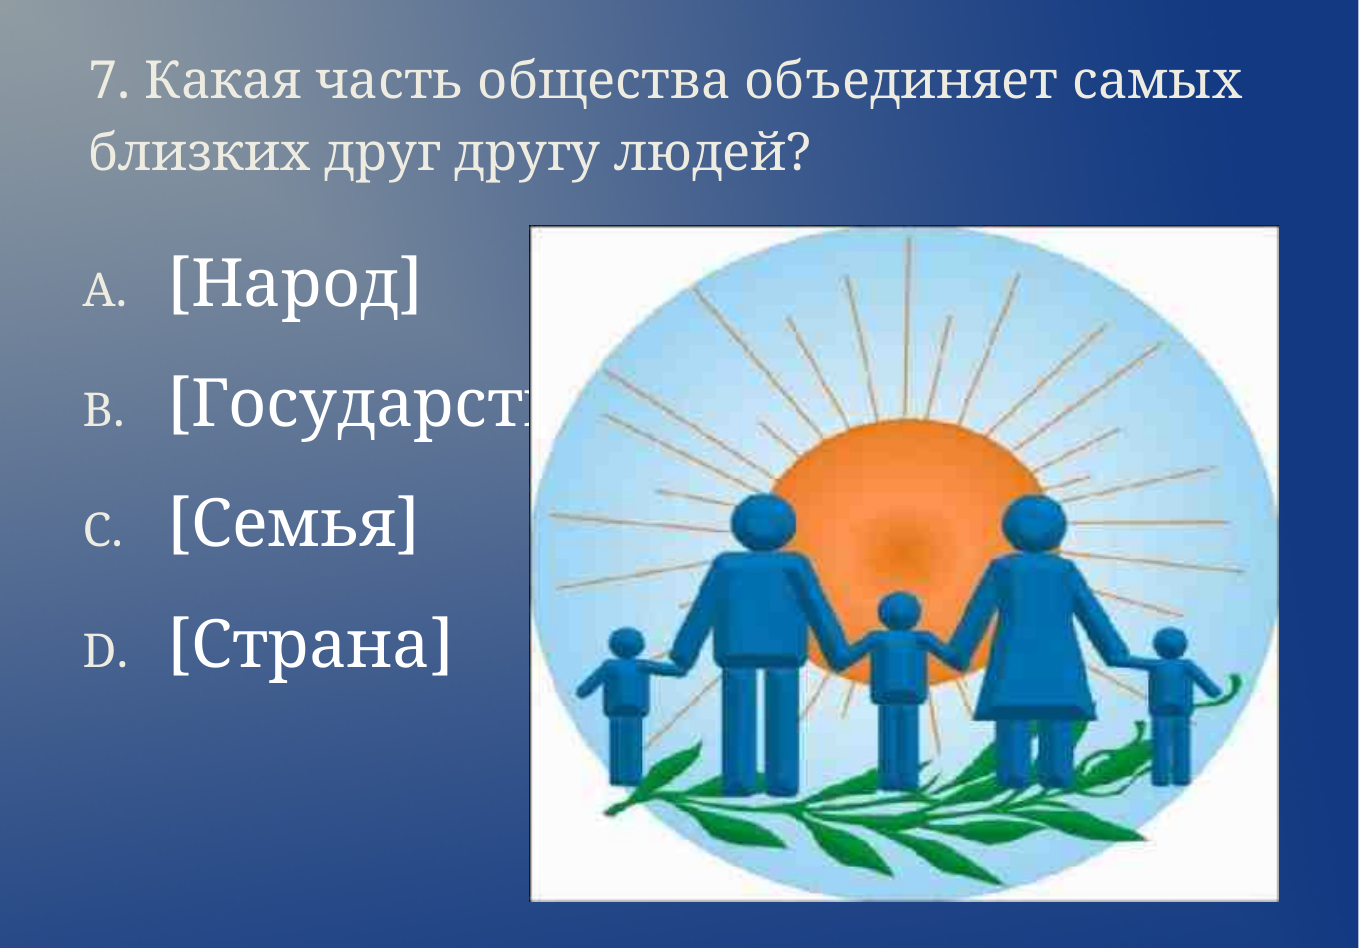

# 7. Какая часть общества объединяет самых близких друг другу людей?
[Народ]
[Государство]
[Семья]
[Страна]